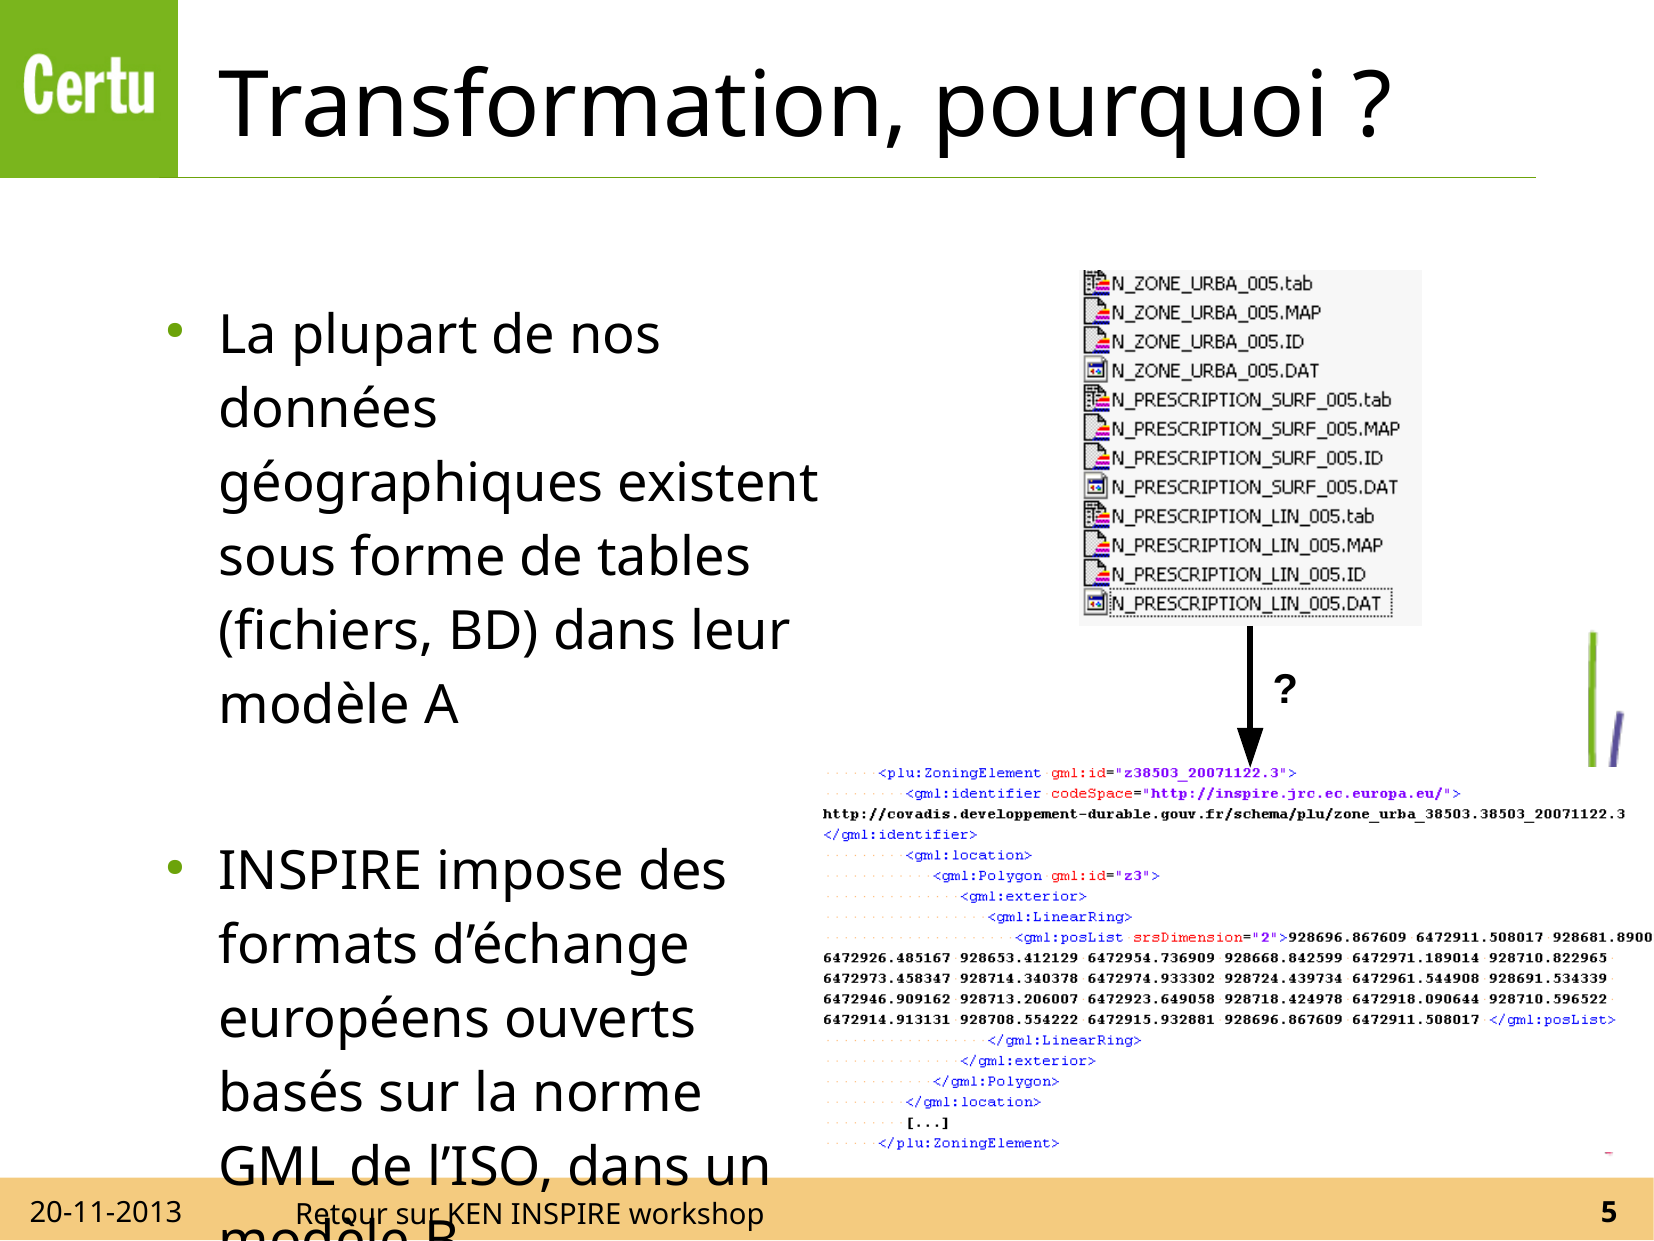

# Transformation, pourquoi ?
La plupart de nos données géographiques existent sous forme de tables (fichiers, BD) dans leur modèle A
INSPIRE impose des formats d’échange européens ouverts basés sur la norme GML de l’ISO, dans un modèle B
?
20-11-2013
5
Retour sur KEN INSPIRE workshop